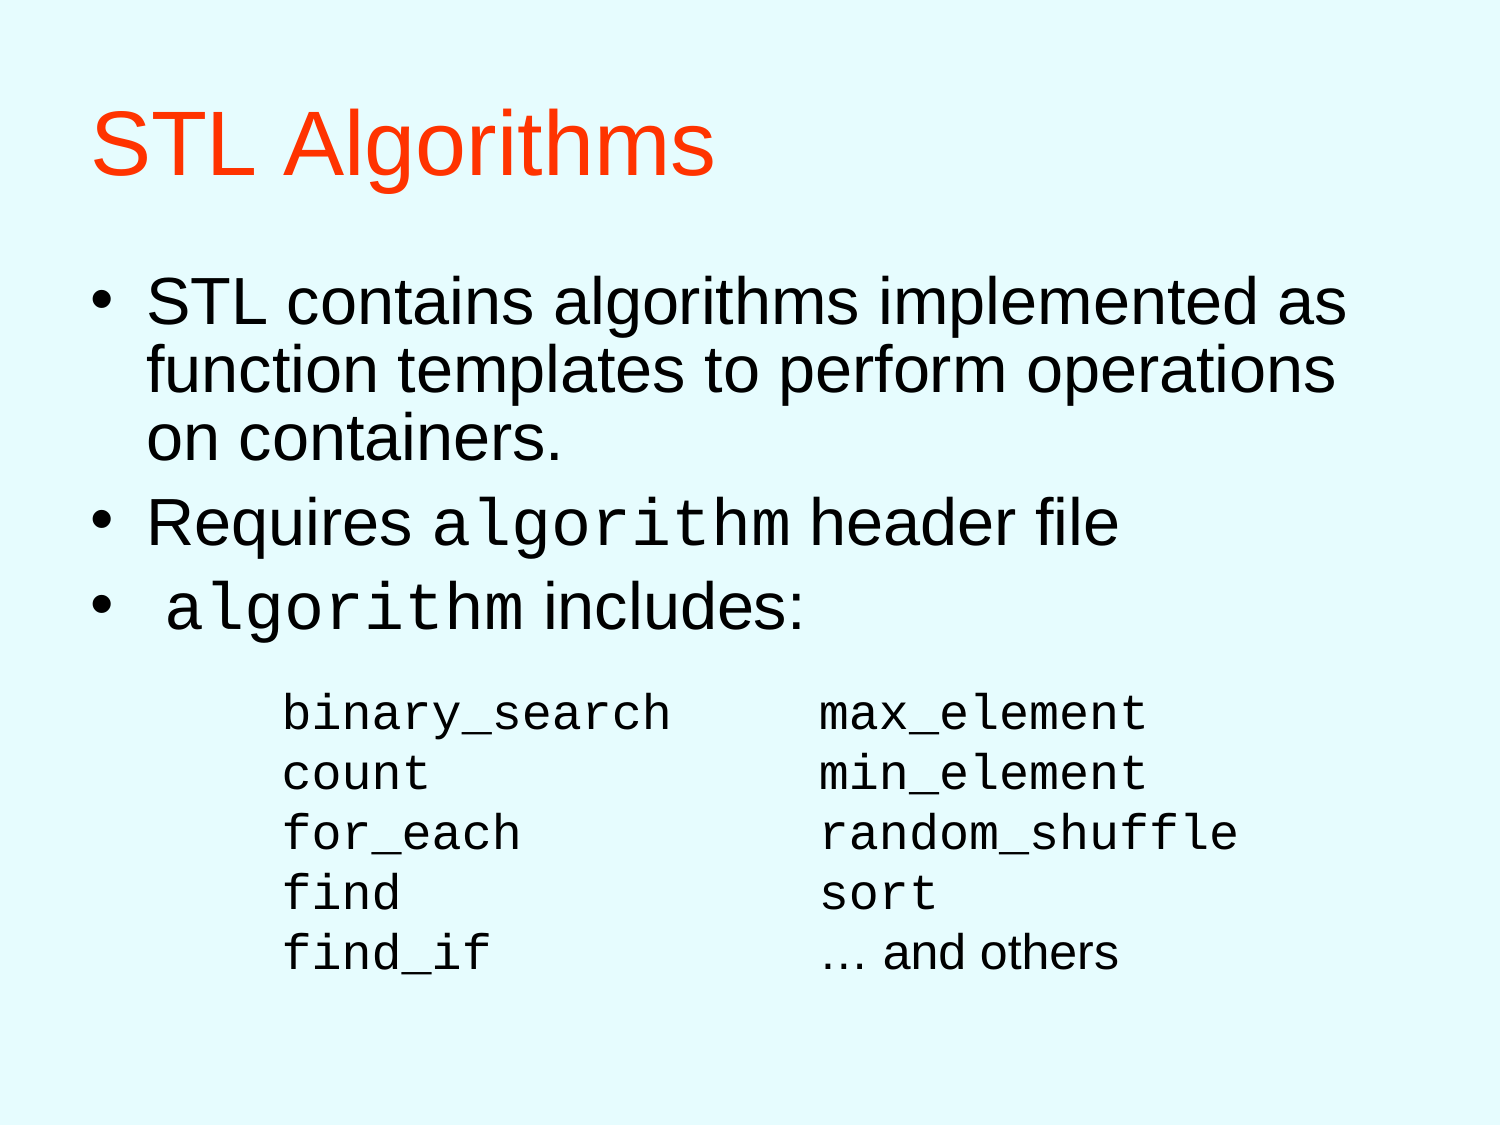

# STL Algorithms
STL contains algorithms implemented as function templates to perform operations on containers.
Requires algorithm header file
 algorithm includes:
binary_search
count
for_each
find
find_if
max_element
min_element
random_shuffle
sort
… and others